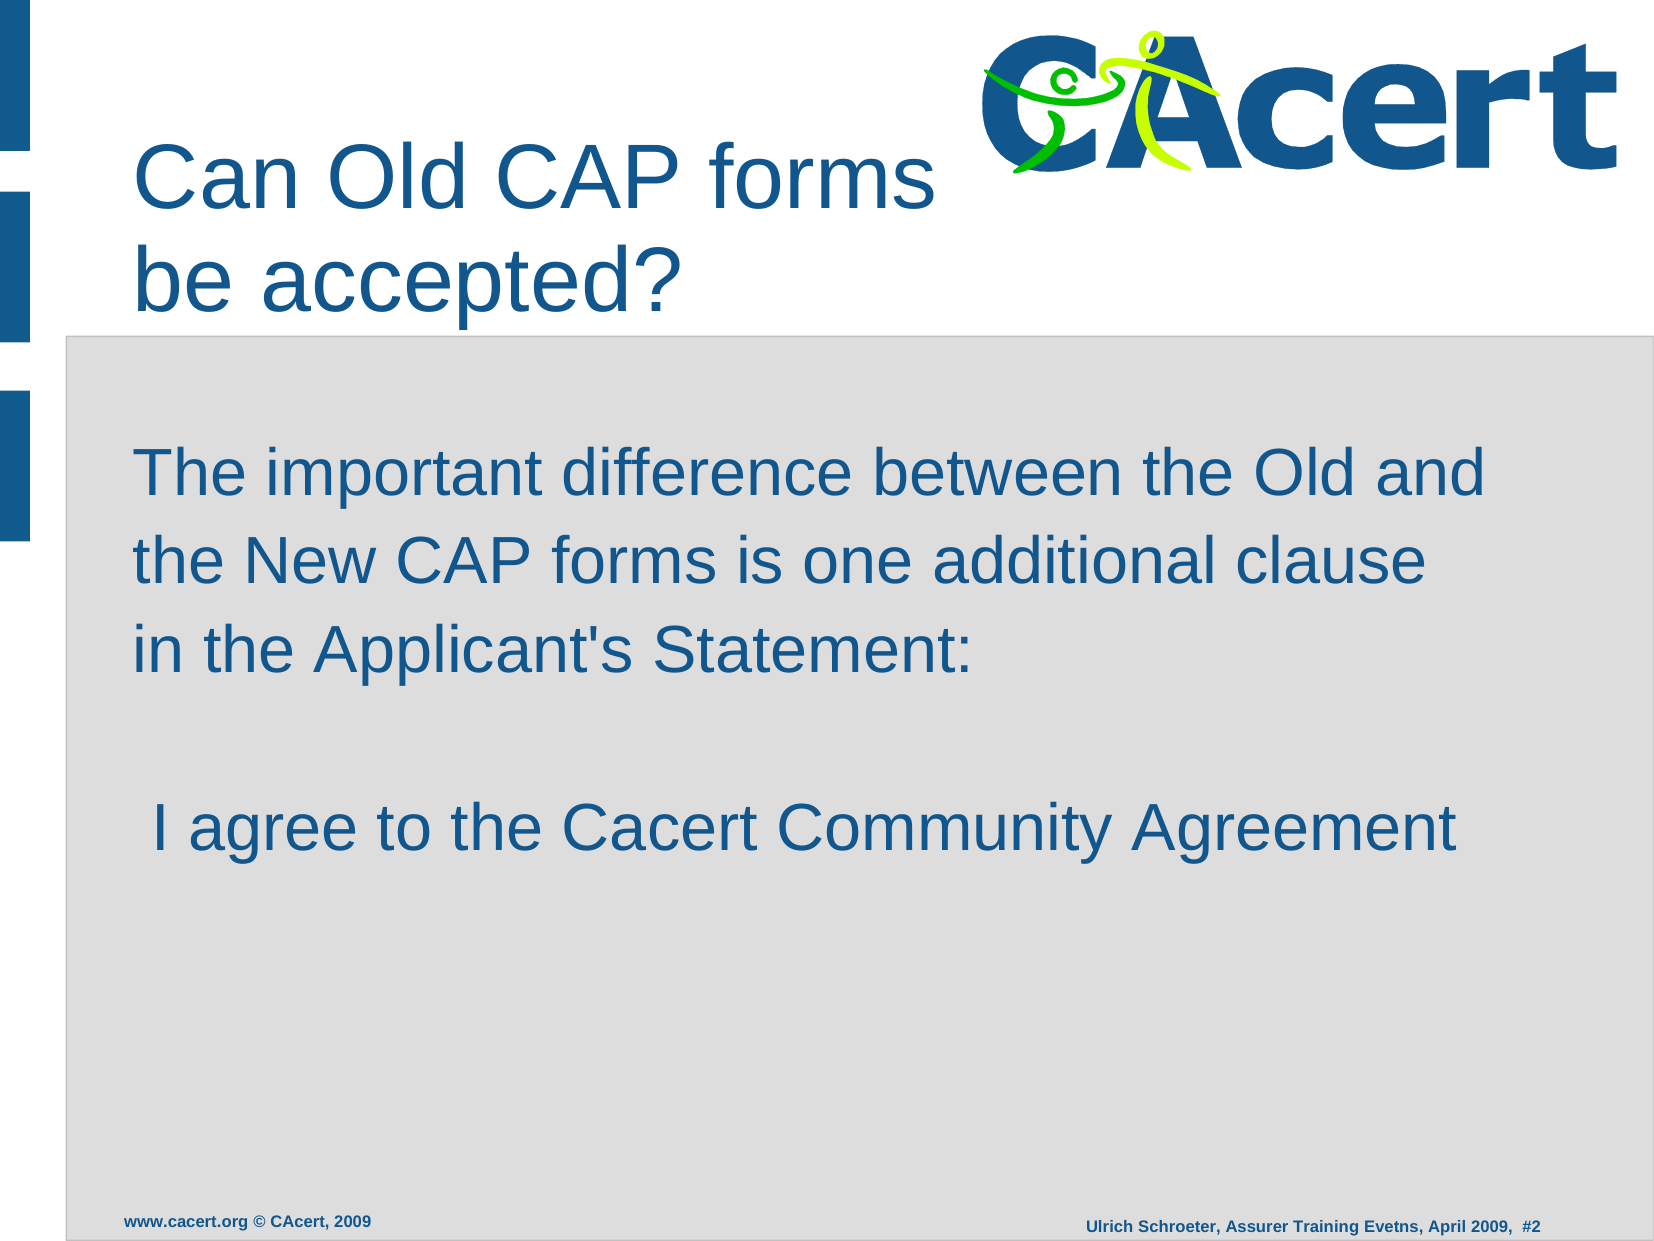

Can Old CAP forms
be accepted?
The important difference between the Old and
the New CAP forms is one additional clause
in the Applicant's Statement:
 I agree to the Cacert Community Agreement